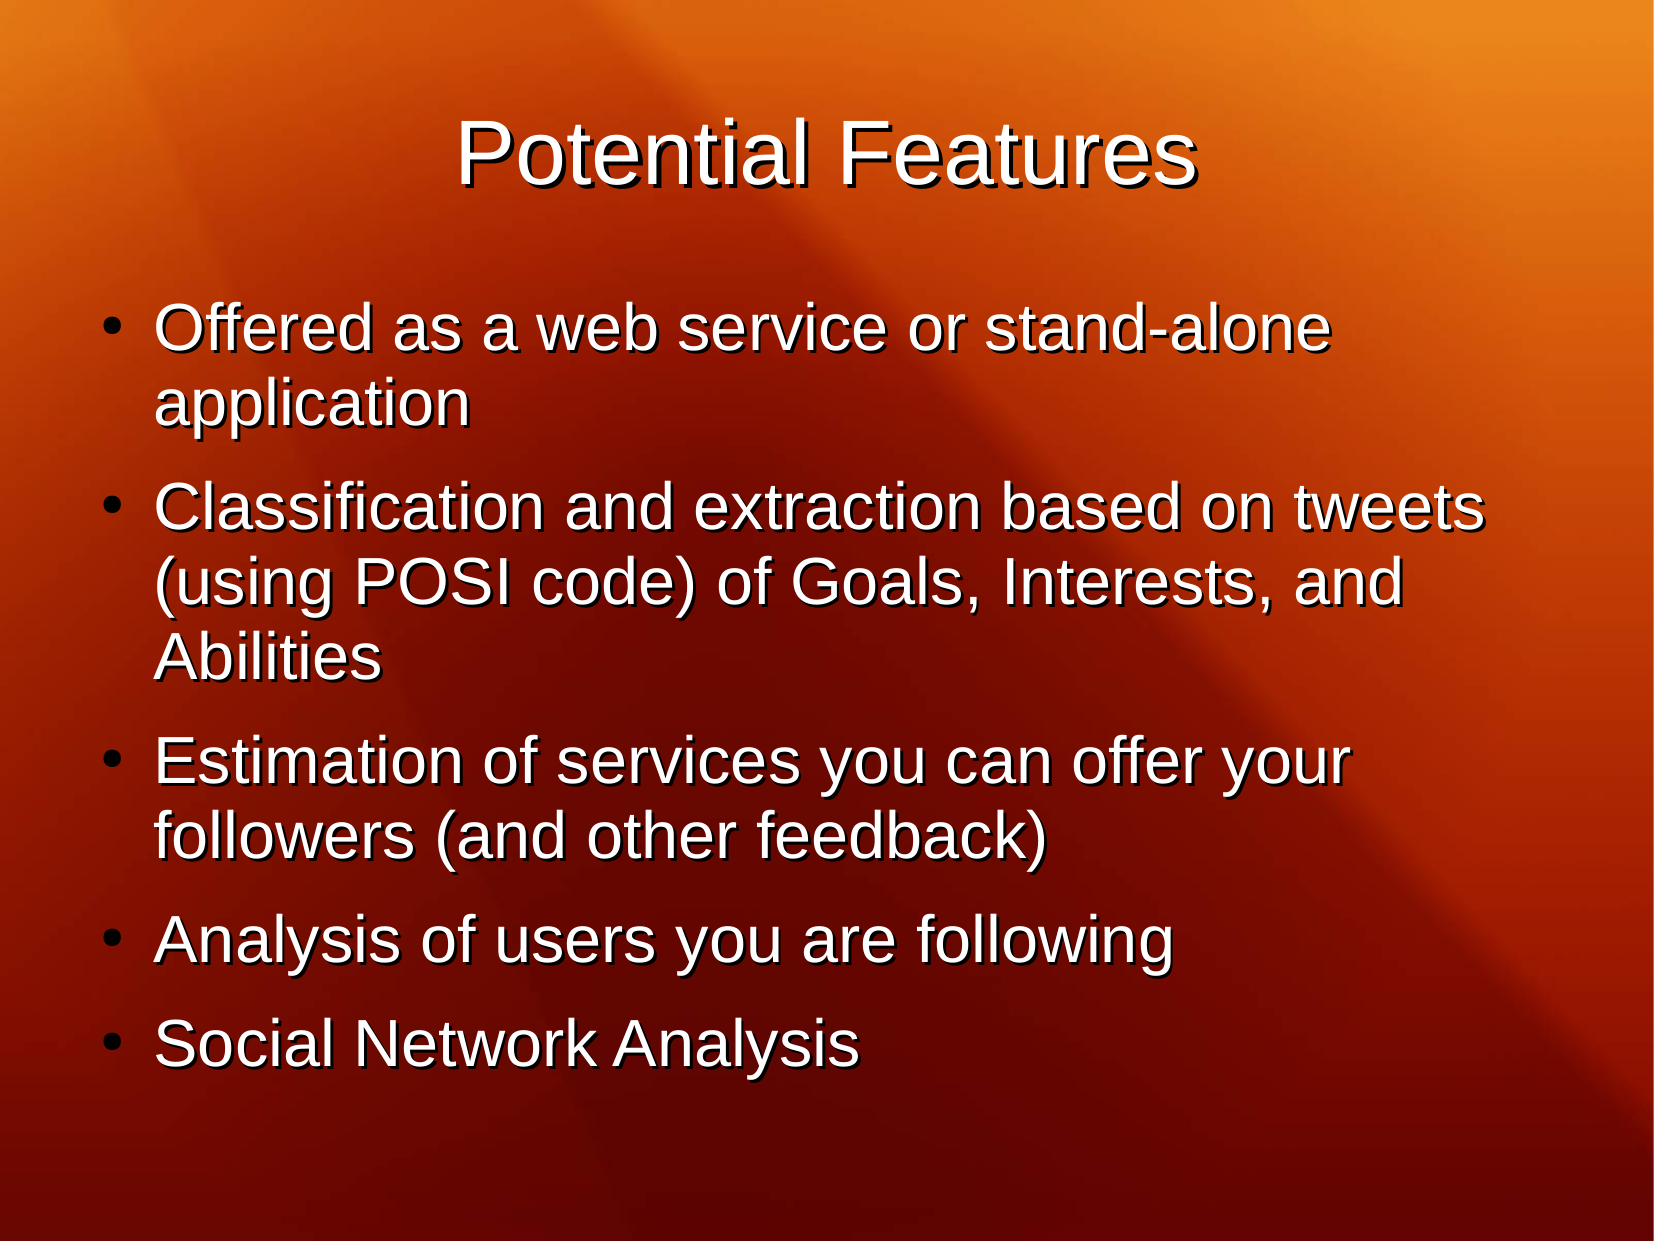

# Potential Features
Offered as a web service or stand-alone application
Classification and extraction based on tweets (using POSI code) of Goals, Interests, and Abilities
Estimation of services you can offer your followers (and other feedback)
Analysis of users you are following
Social Network Analysis